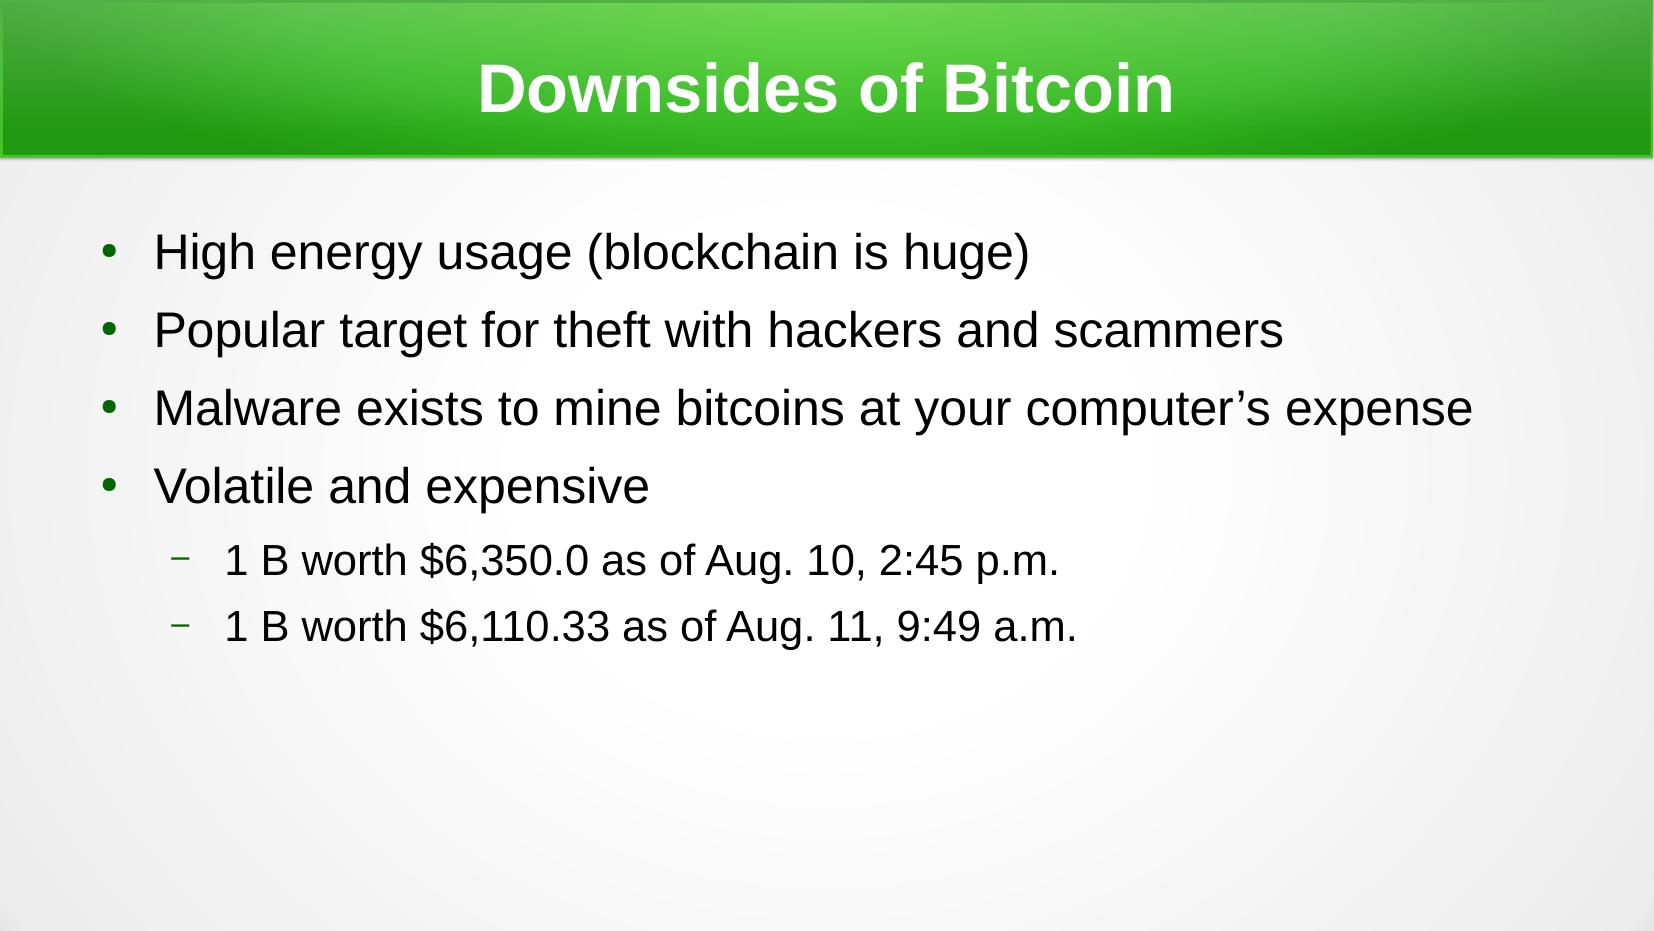

# Downsides of Bitcoin
High energy usage (blockchain is huge)
Popular target for theft with hackers and scammers
Malware exists to mine bitcoins at your computer’s expense
Volatile and expensive
1 B worth $6,350.0 as of Aug. 10, 2:45 p.m.
1 B worth $6,110.33 as of Aug. 11, 9:49 a.m.